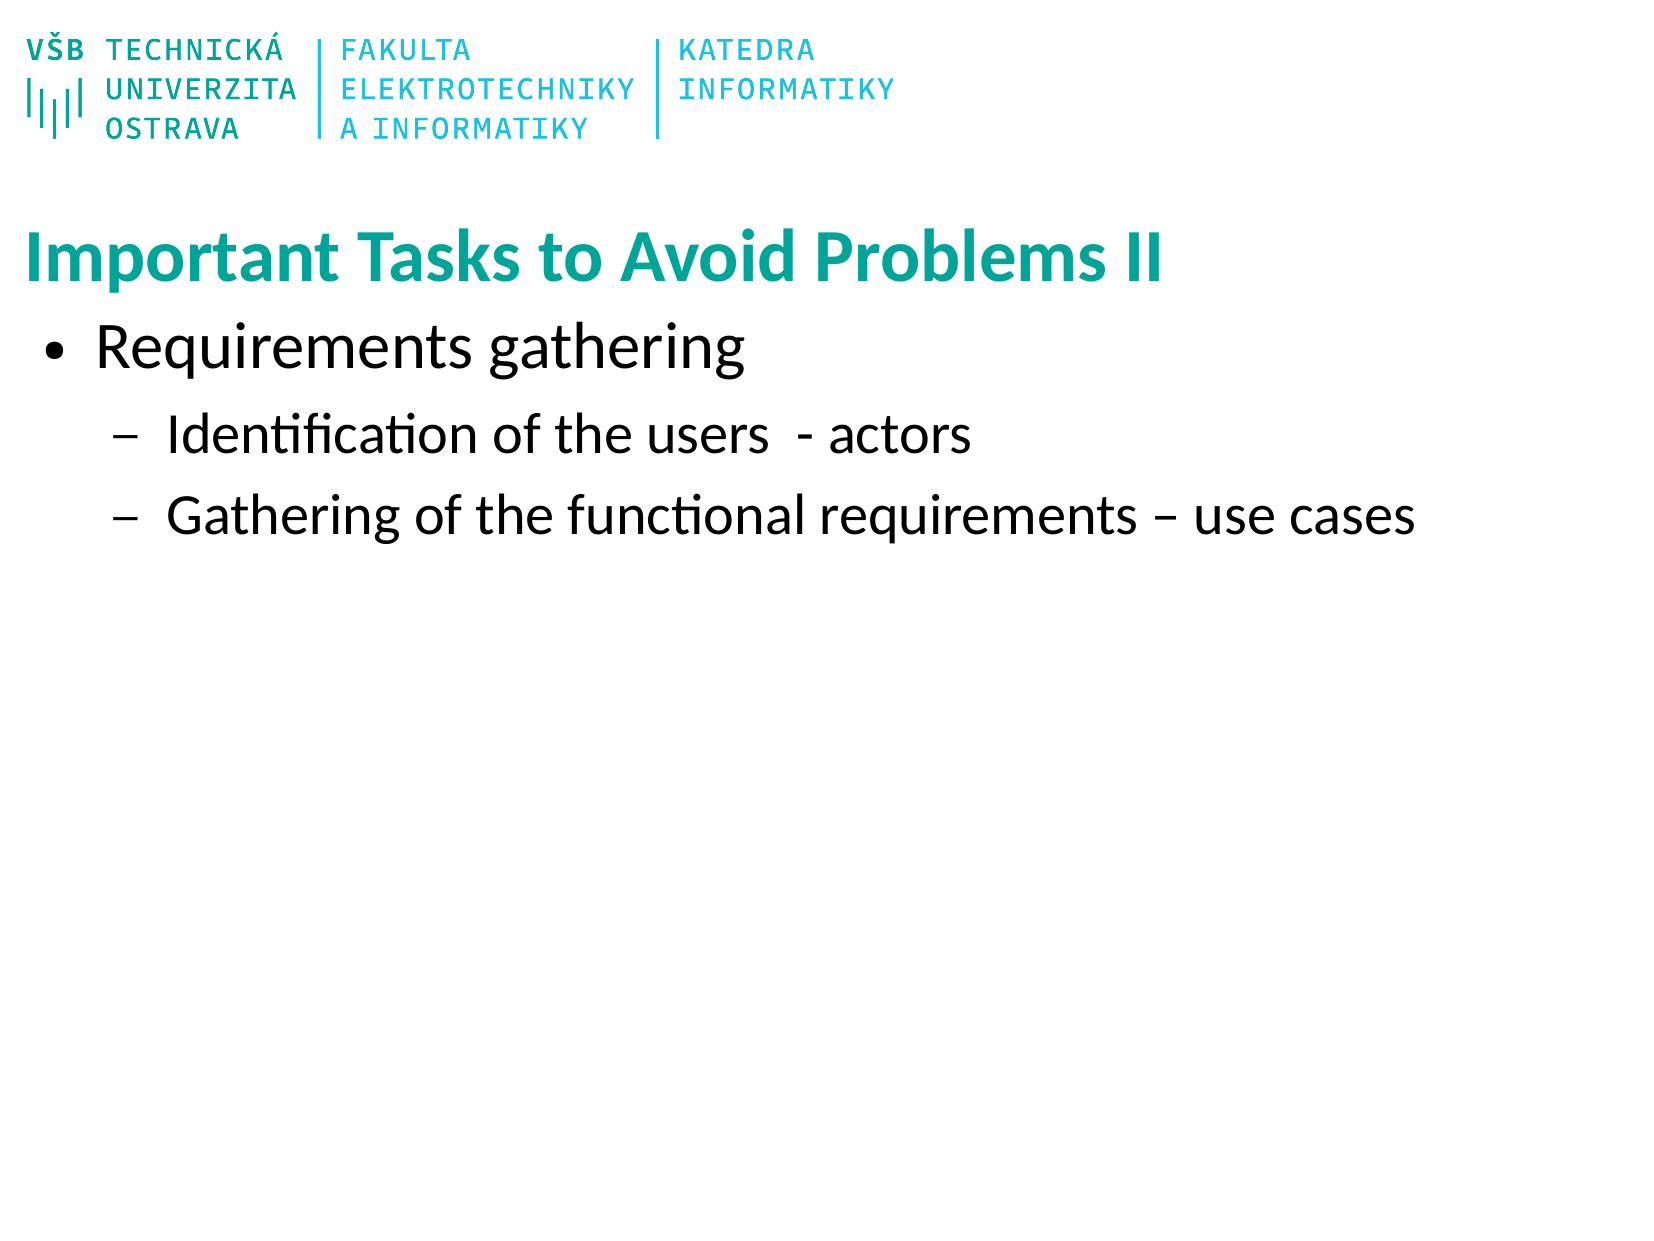

# Important Tasks to Avoid Problems II
Requirements gathering
Identification of the users - actors
Gathering of the functional requirements – use cases